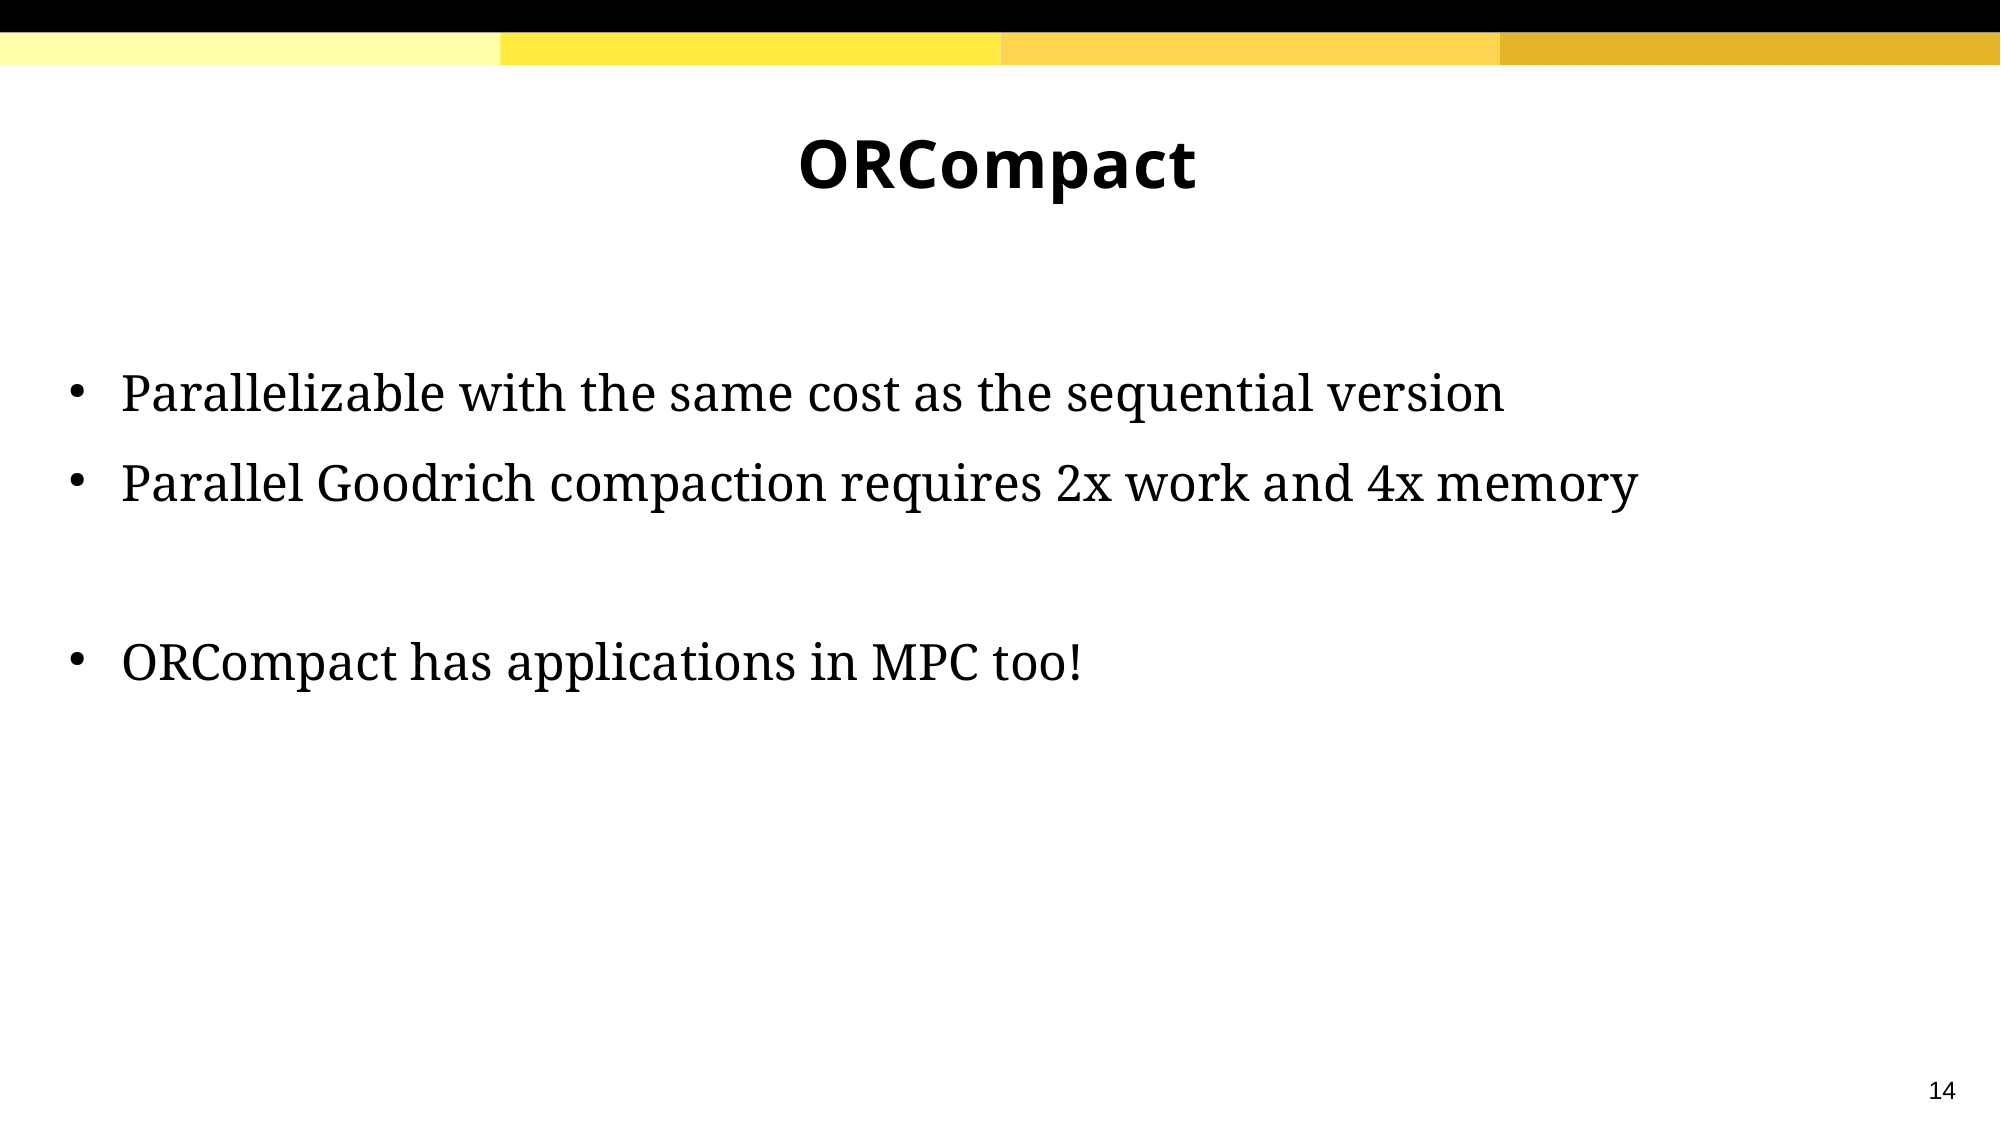

# ORCompact
Parallelizable with the same cost as the sequential version
Parallel Goodrich compaction requires 2x work and 4x memory
ORCompact has applications in MPC too!
14